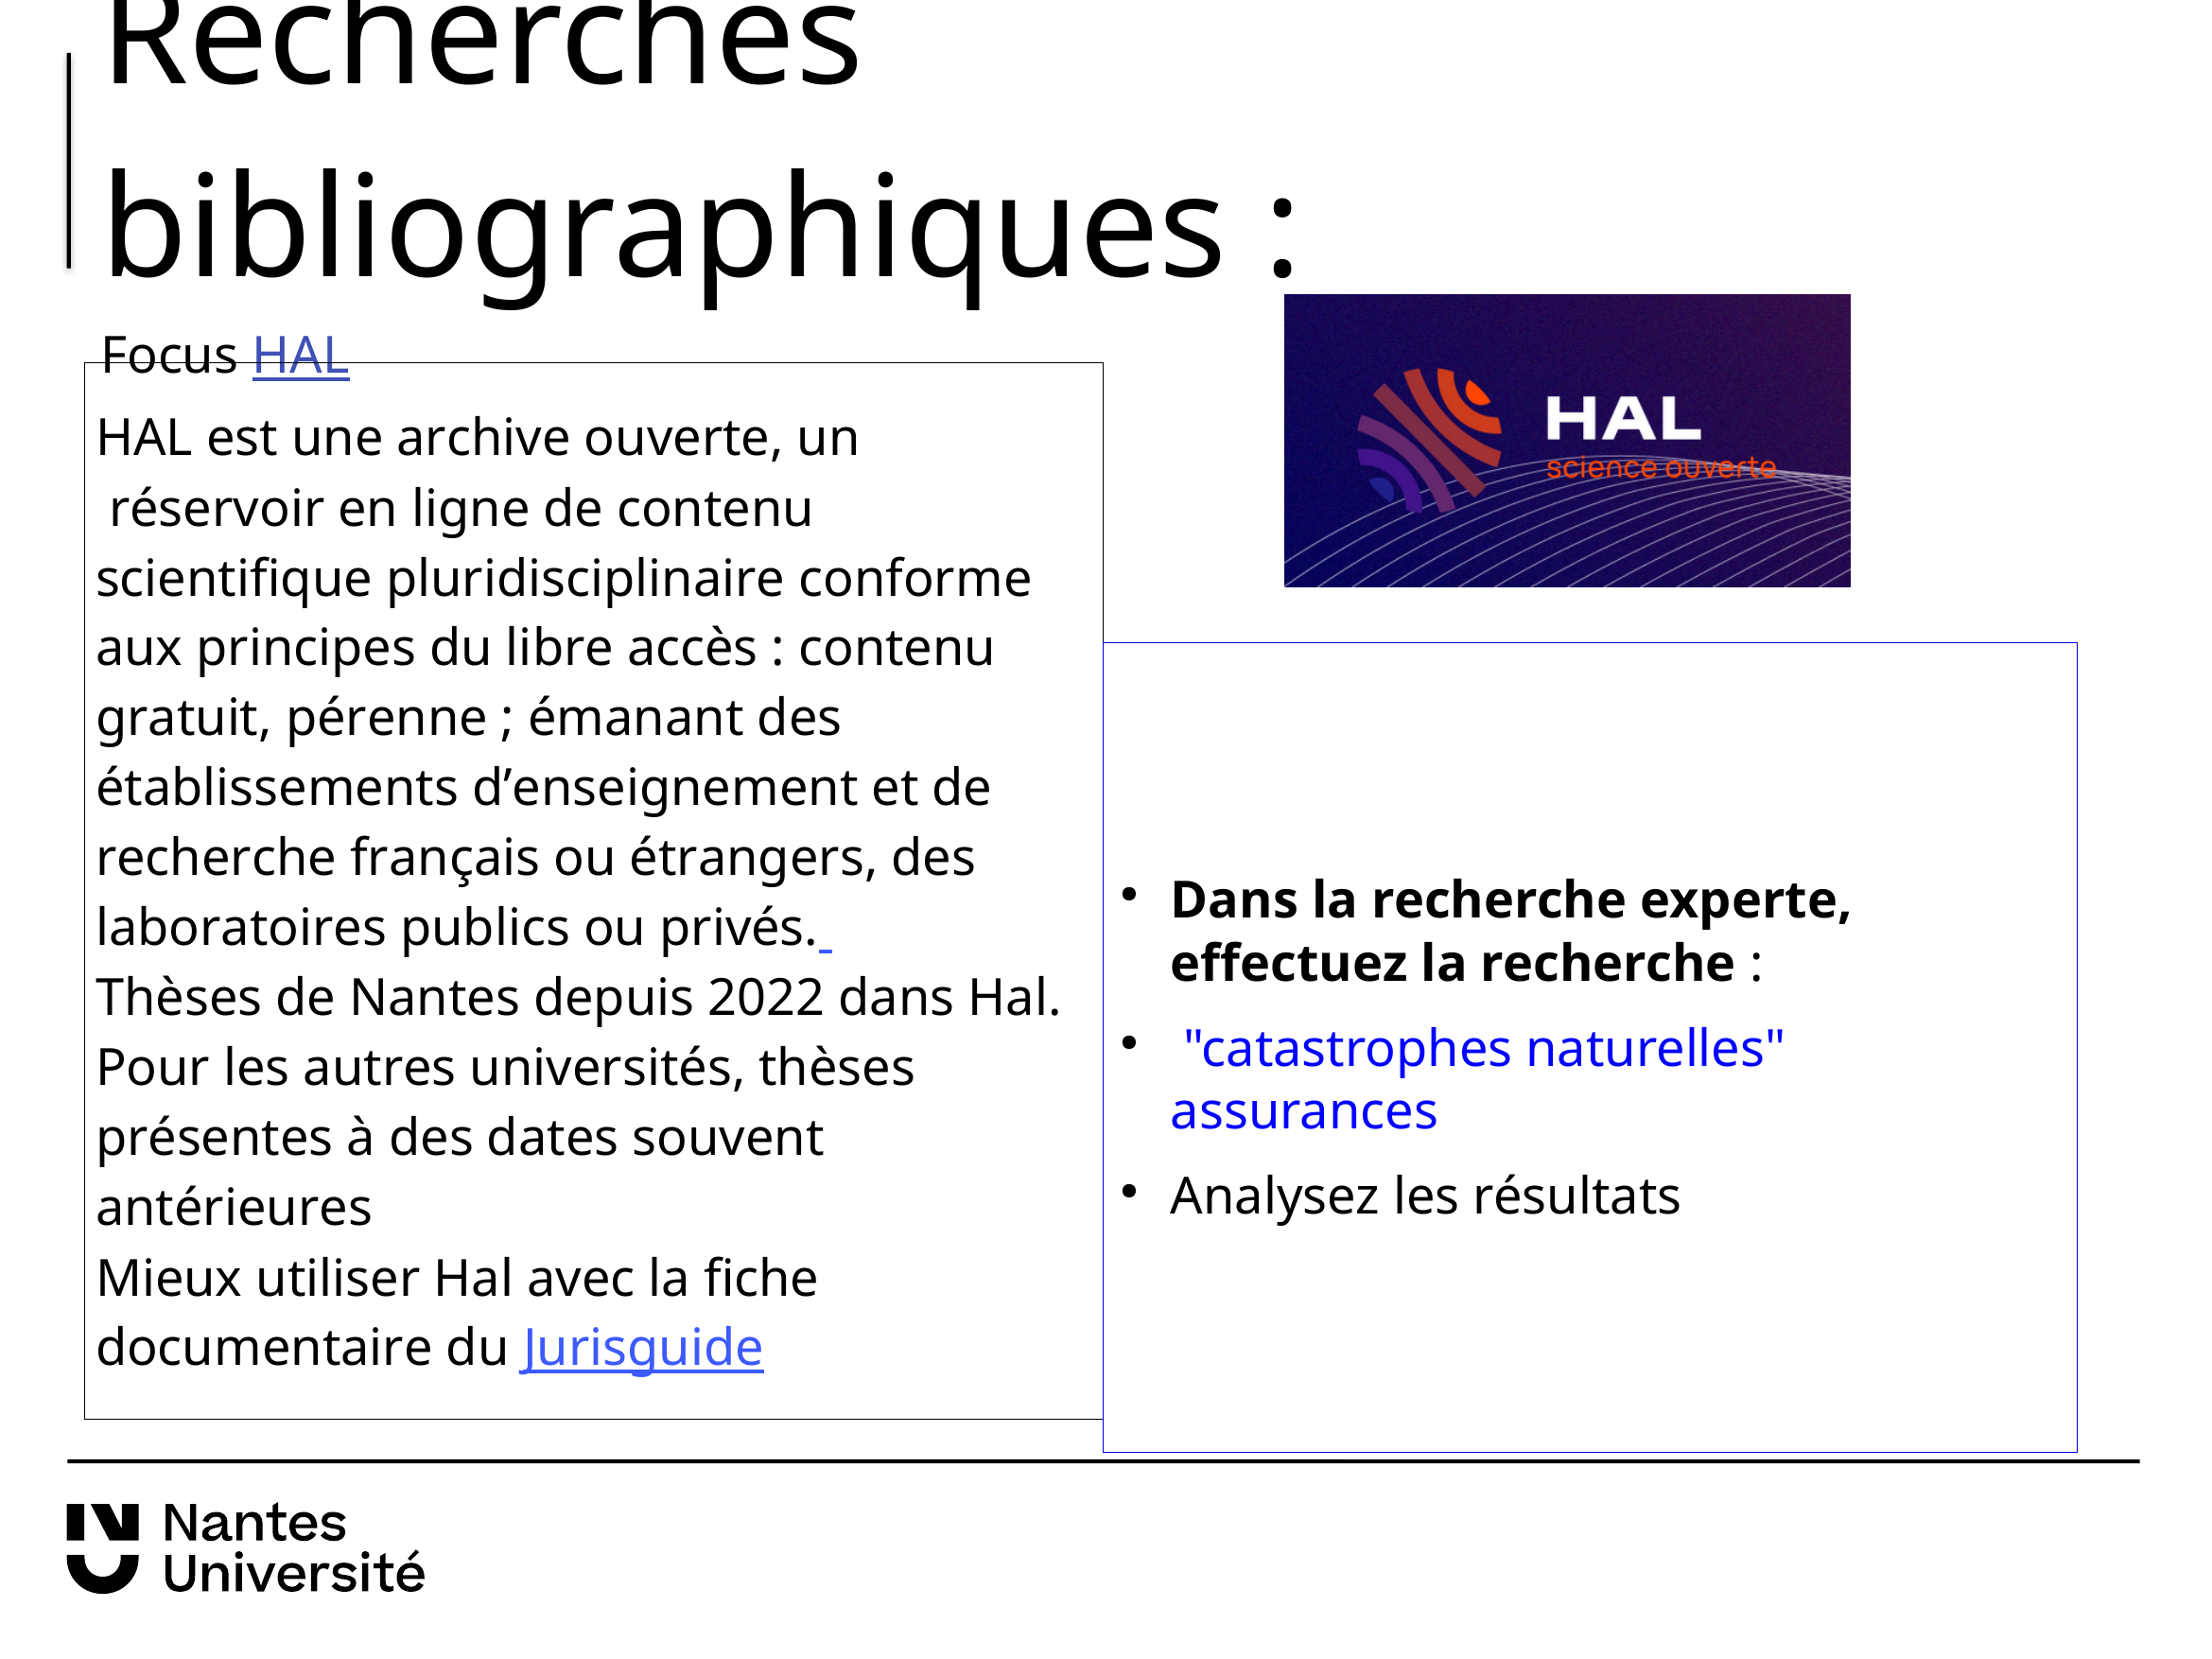

# Recherches bibliographiques : Focus HAL
HAL est une archive ouverte, un  réservoir en ligne de contenu scientifique pluridisciplinaire conforme aux principes du libre accès : contenu gratuit, pérenne ; émanant des établissements d’enseignement et de recherche français ou étrangers, des laboratoires publics ou privés.
Thèses de Nantes depuis 2022 dans Hal.
Pour les autres universités, thèses présentes à des dates souvent antérieures
Mieux utiliser Hal avec la fiche documentaire du Jurisguide
Dans la recherche experte, effectuez la recherche :
 "catastrophes naturelles" assurances
Analysez les résultats